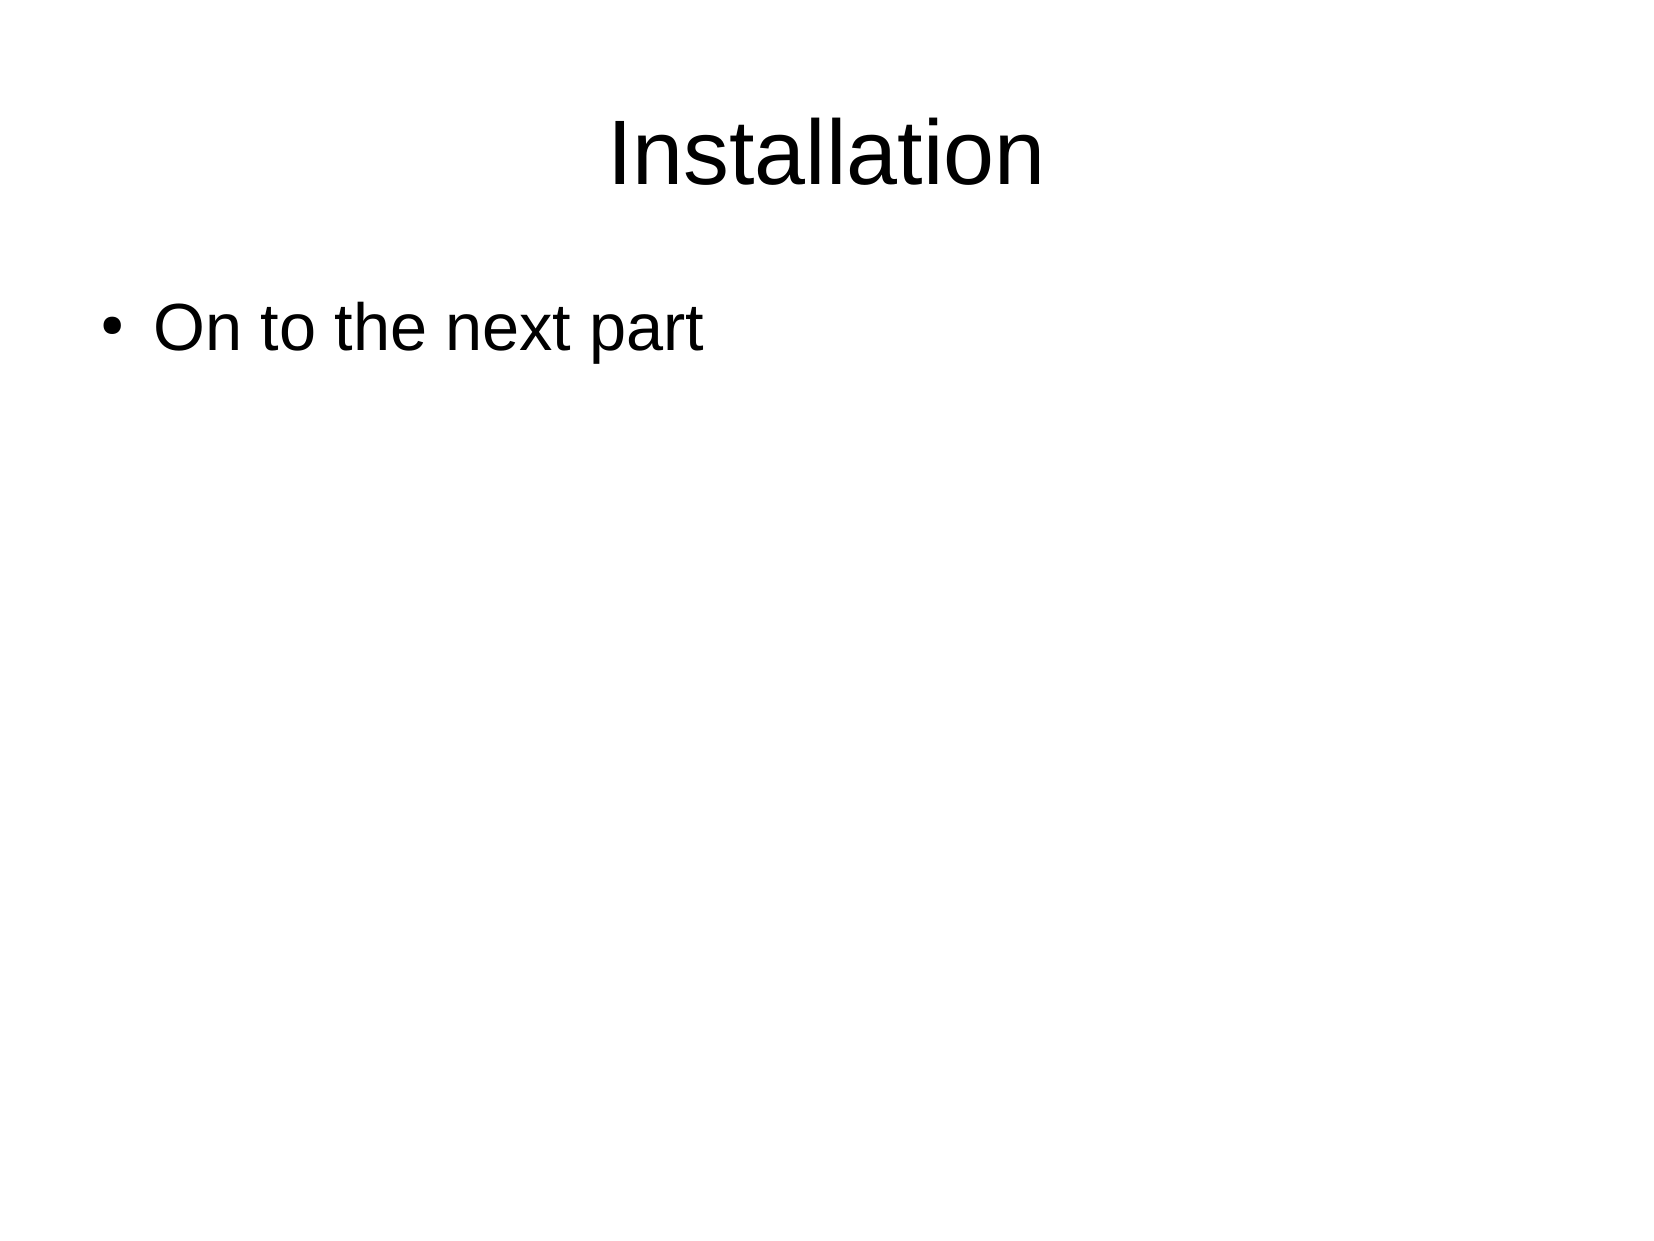

# Installation
On to the next part